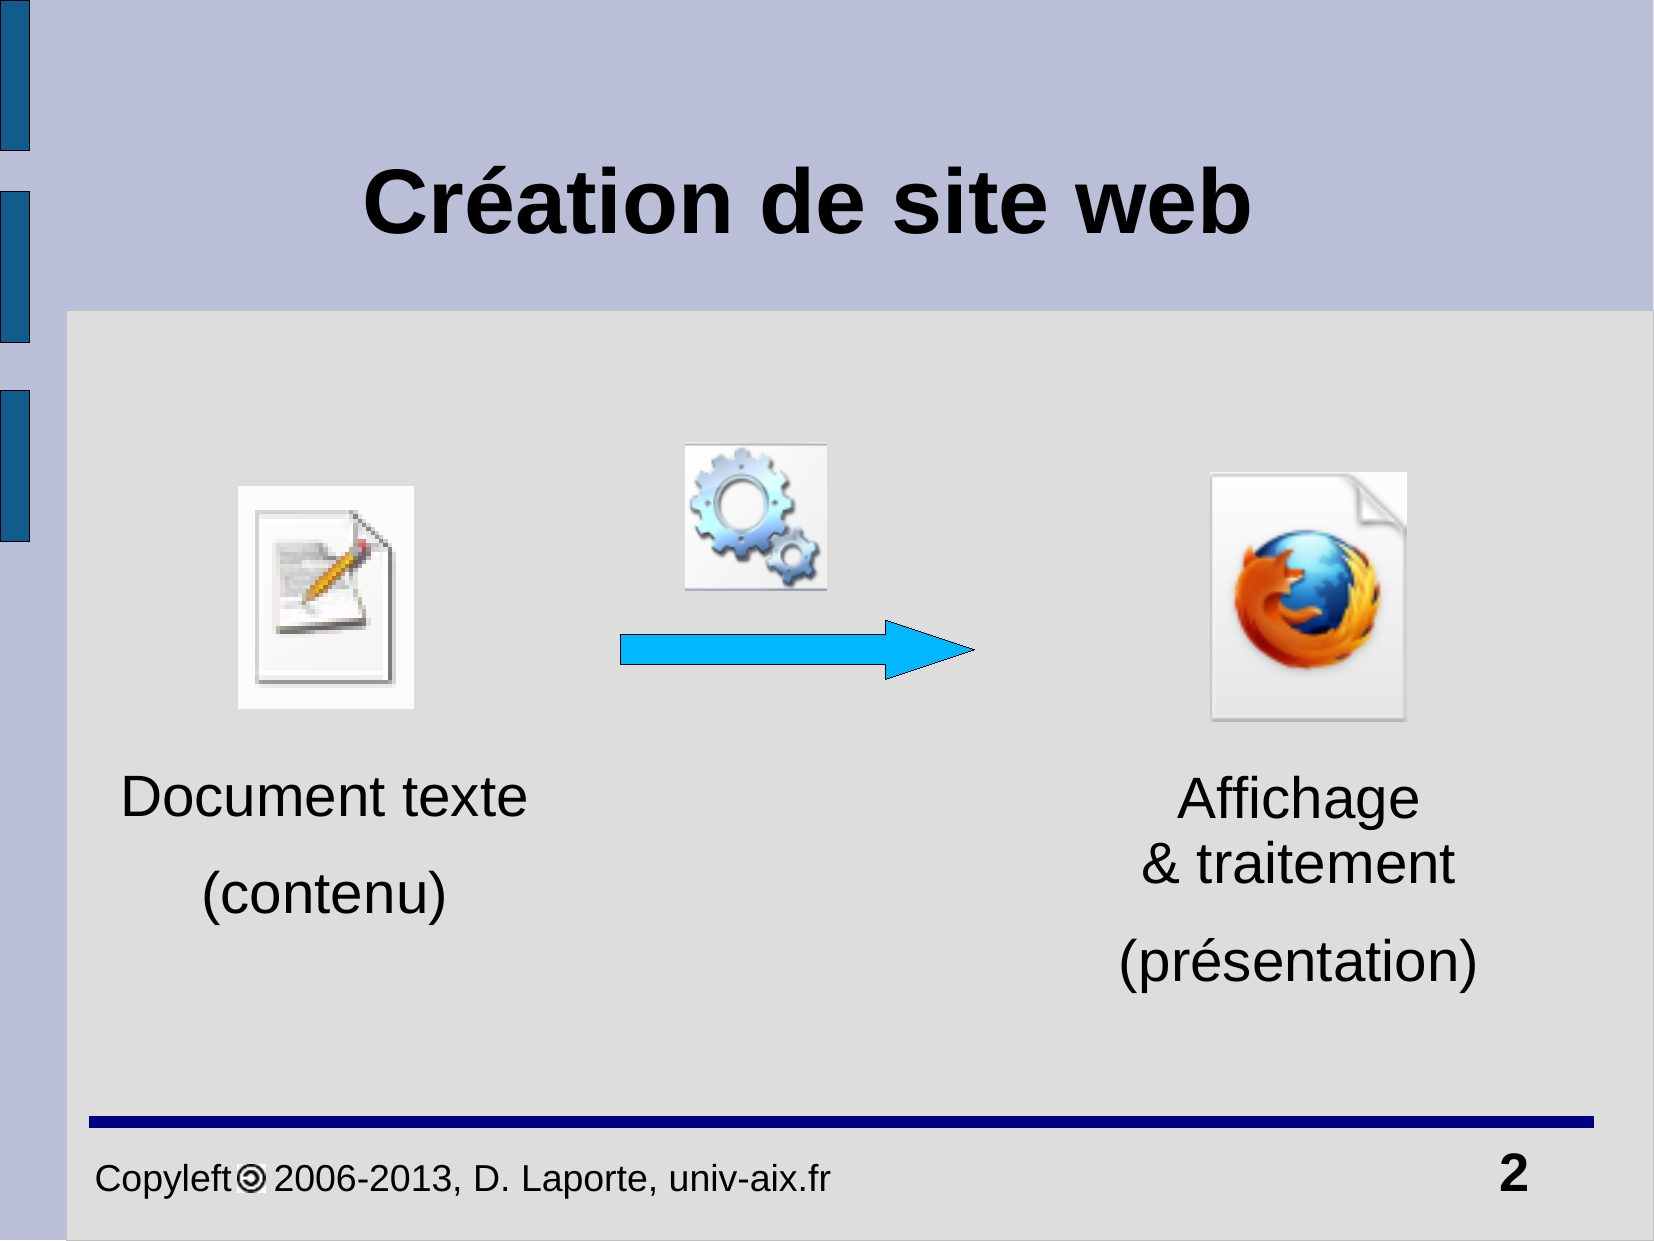

Document texte
(contenu)
Affichage
& traitement
(présentation)